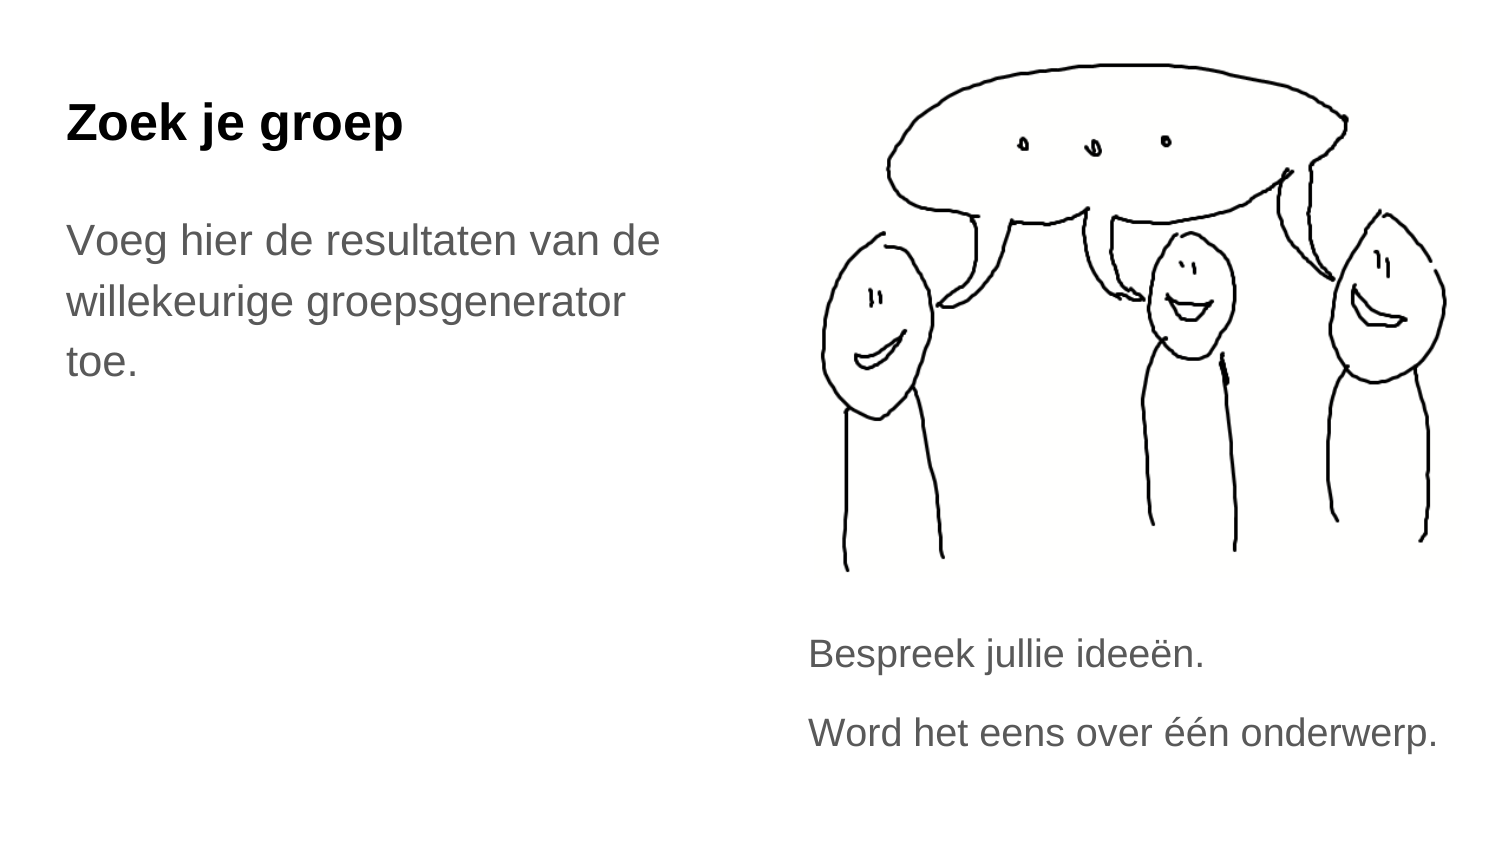

# Zoek je groep
Voeg hier de resultaten van de willekeurige groepsgenerator toe.
Bespreek jullie ideeën.
Word het eens over één onderwerp.